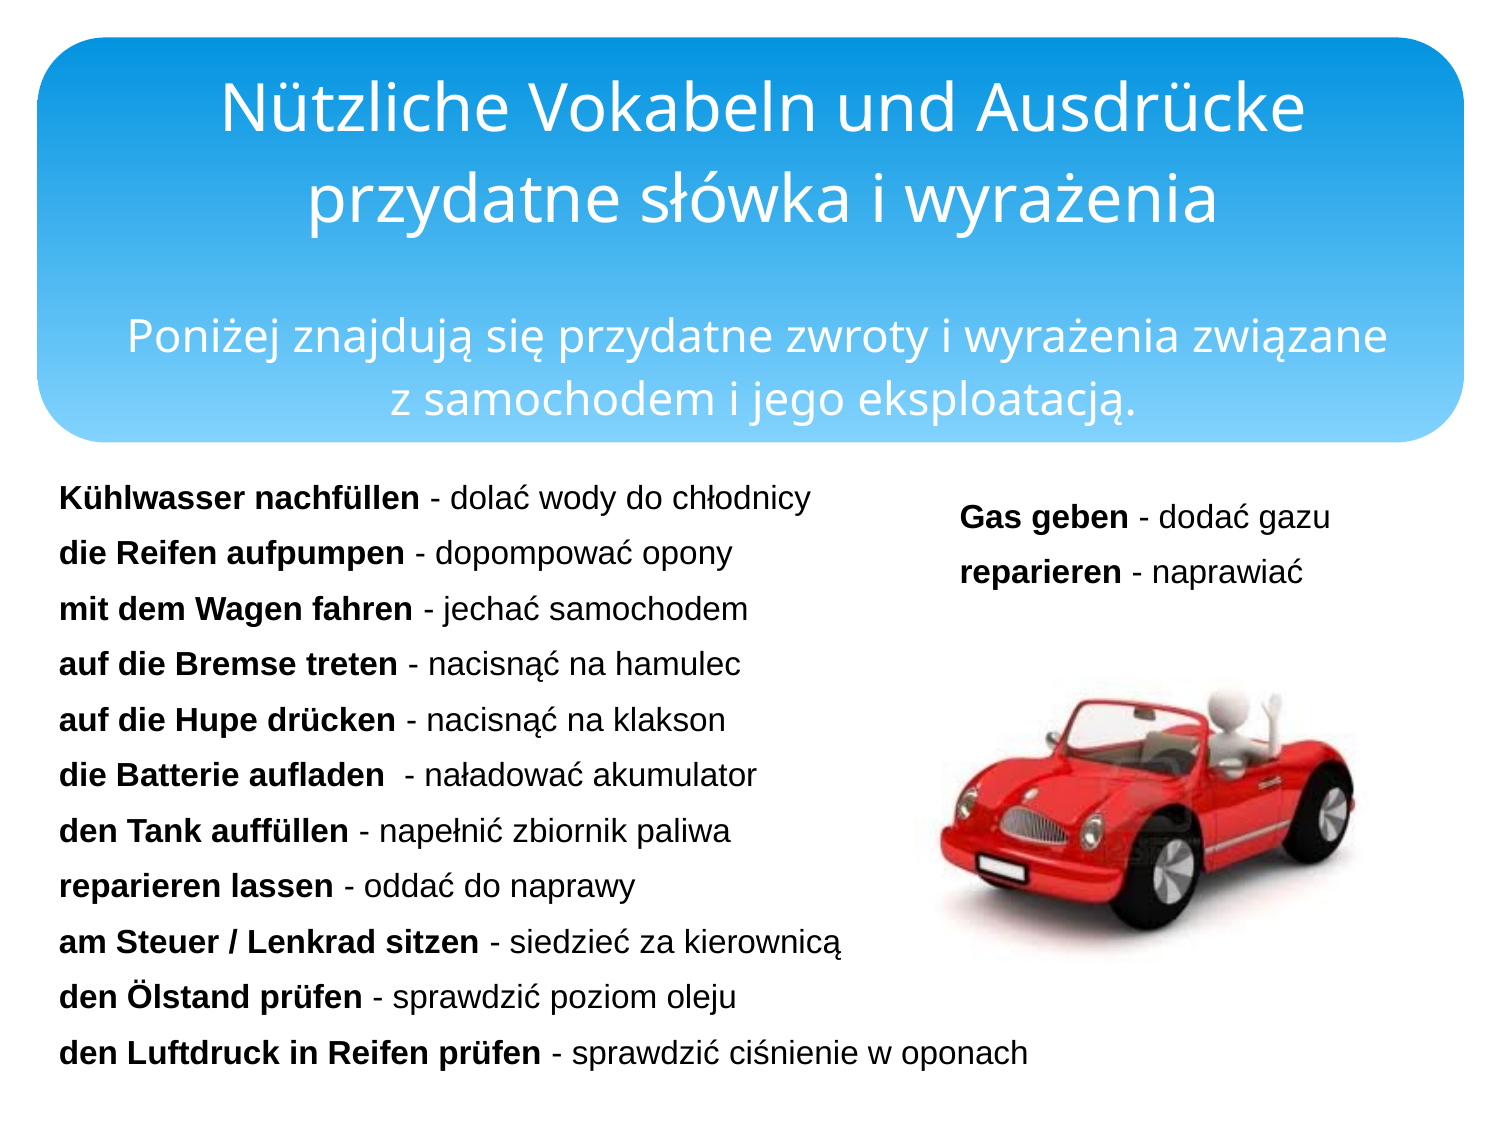

# Nützliche Vokabeln und Ausdrücke przydatne słówka i wyrażenia Poniżej znajdują się przydatne zwroty i wyrażenia związane z samochodem i jego eksploatacją.
Kühlwasser nachfüllen - dolać wody do chłodnicy
die Reifen aufpumpen - dopompować opony
mit dem Wagen fahren - jechać samochodem
auf die Bremse treten - nacisnąć na hamulec
auf die Hupe drücken - nacisnąć na klakson
die Batterie aufladen - naładować akumulator
den Tank auffüllen - napełnić zbiornik paliwa
reparieren lassen - oddać do naprawy
am Steuer / Lenkrad sitzen - siedzieć za kierownicą
den Ölstand prüfen - sprawdzić poziom oleju
den Luftdruck in Reifen prüfen - sprawdzić ciśnienie w oponach
Gas geben - dodać gazu
reparieren - naprawiać